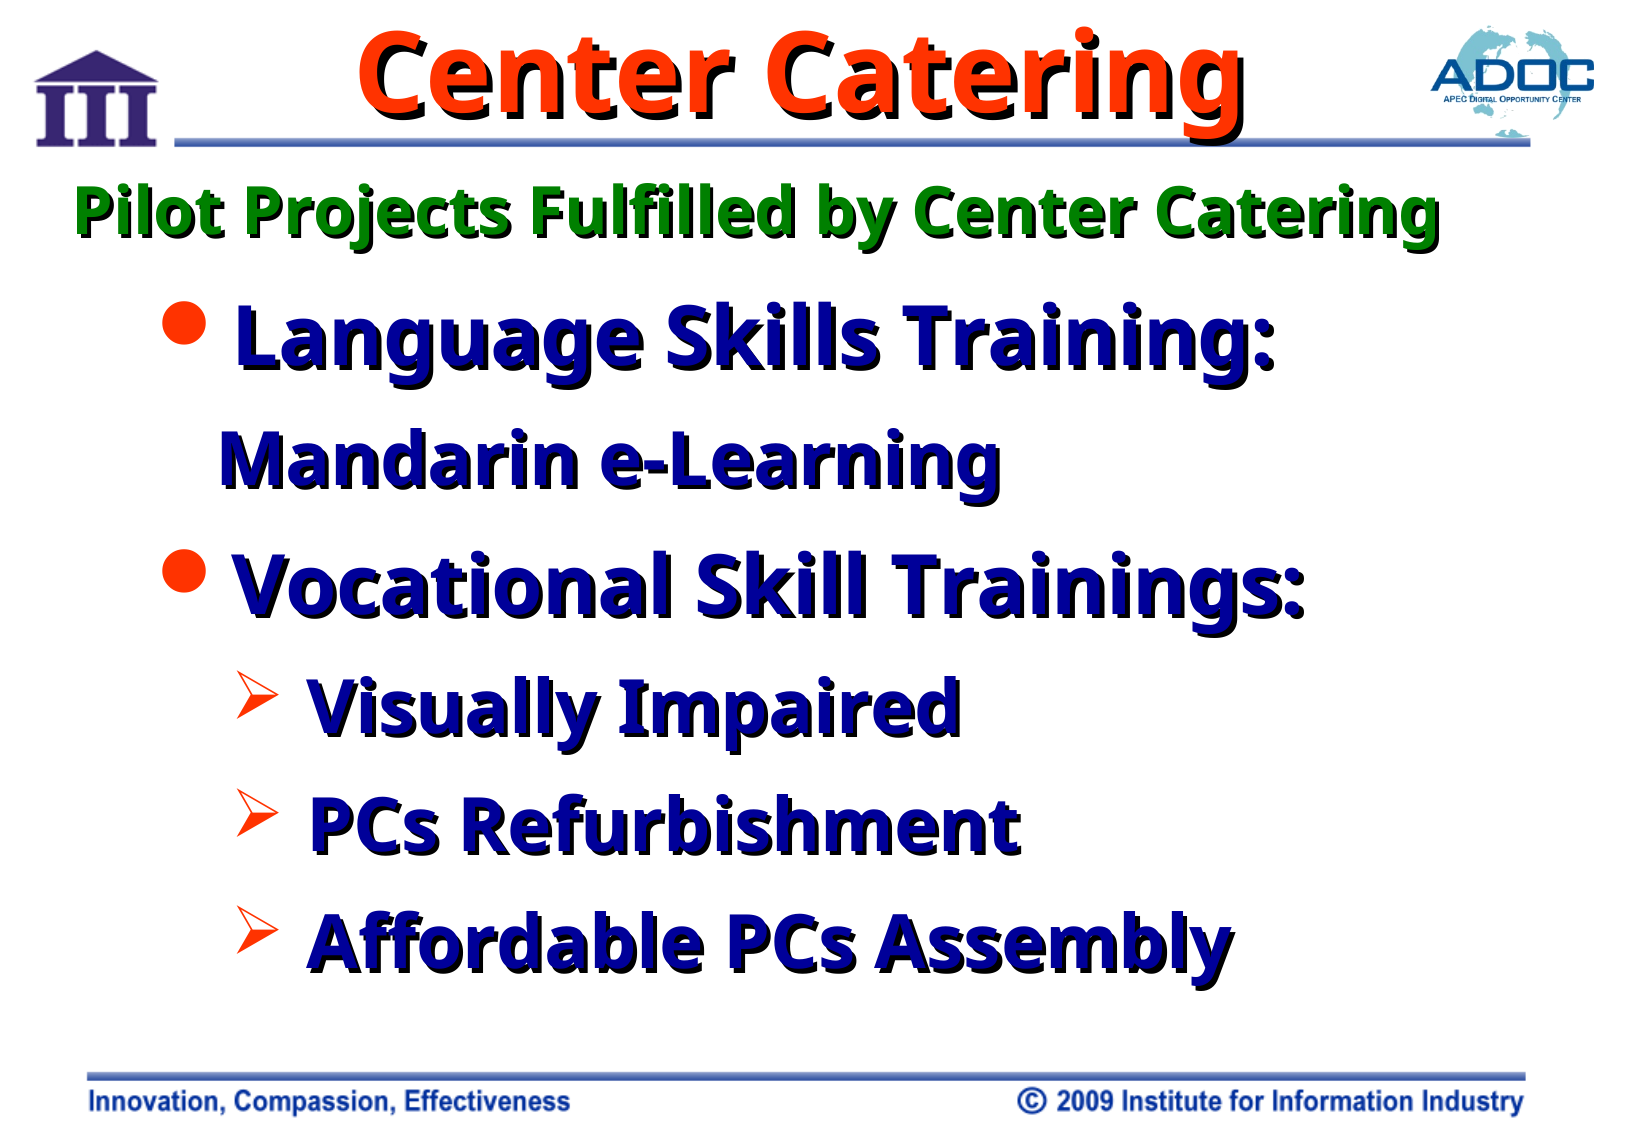

# Center Catering
Pilot Projects Fulfilled by Center Catering
Language Skills Training:
 Mandarin e-Learning
Vocational Skill Trainings:
Visually Impaired
PCs Refurbishment
Affordable PCs Assembly